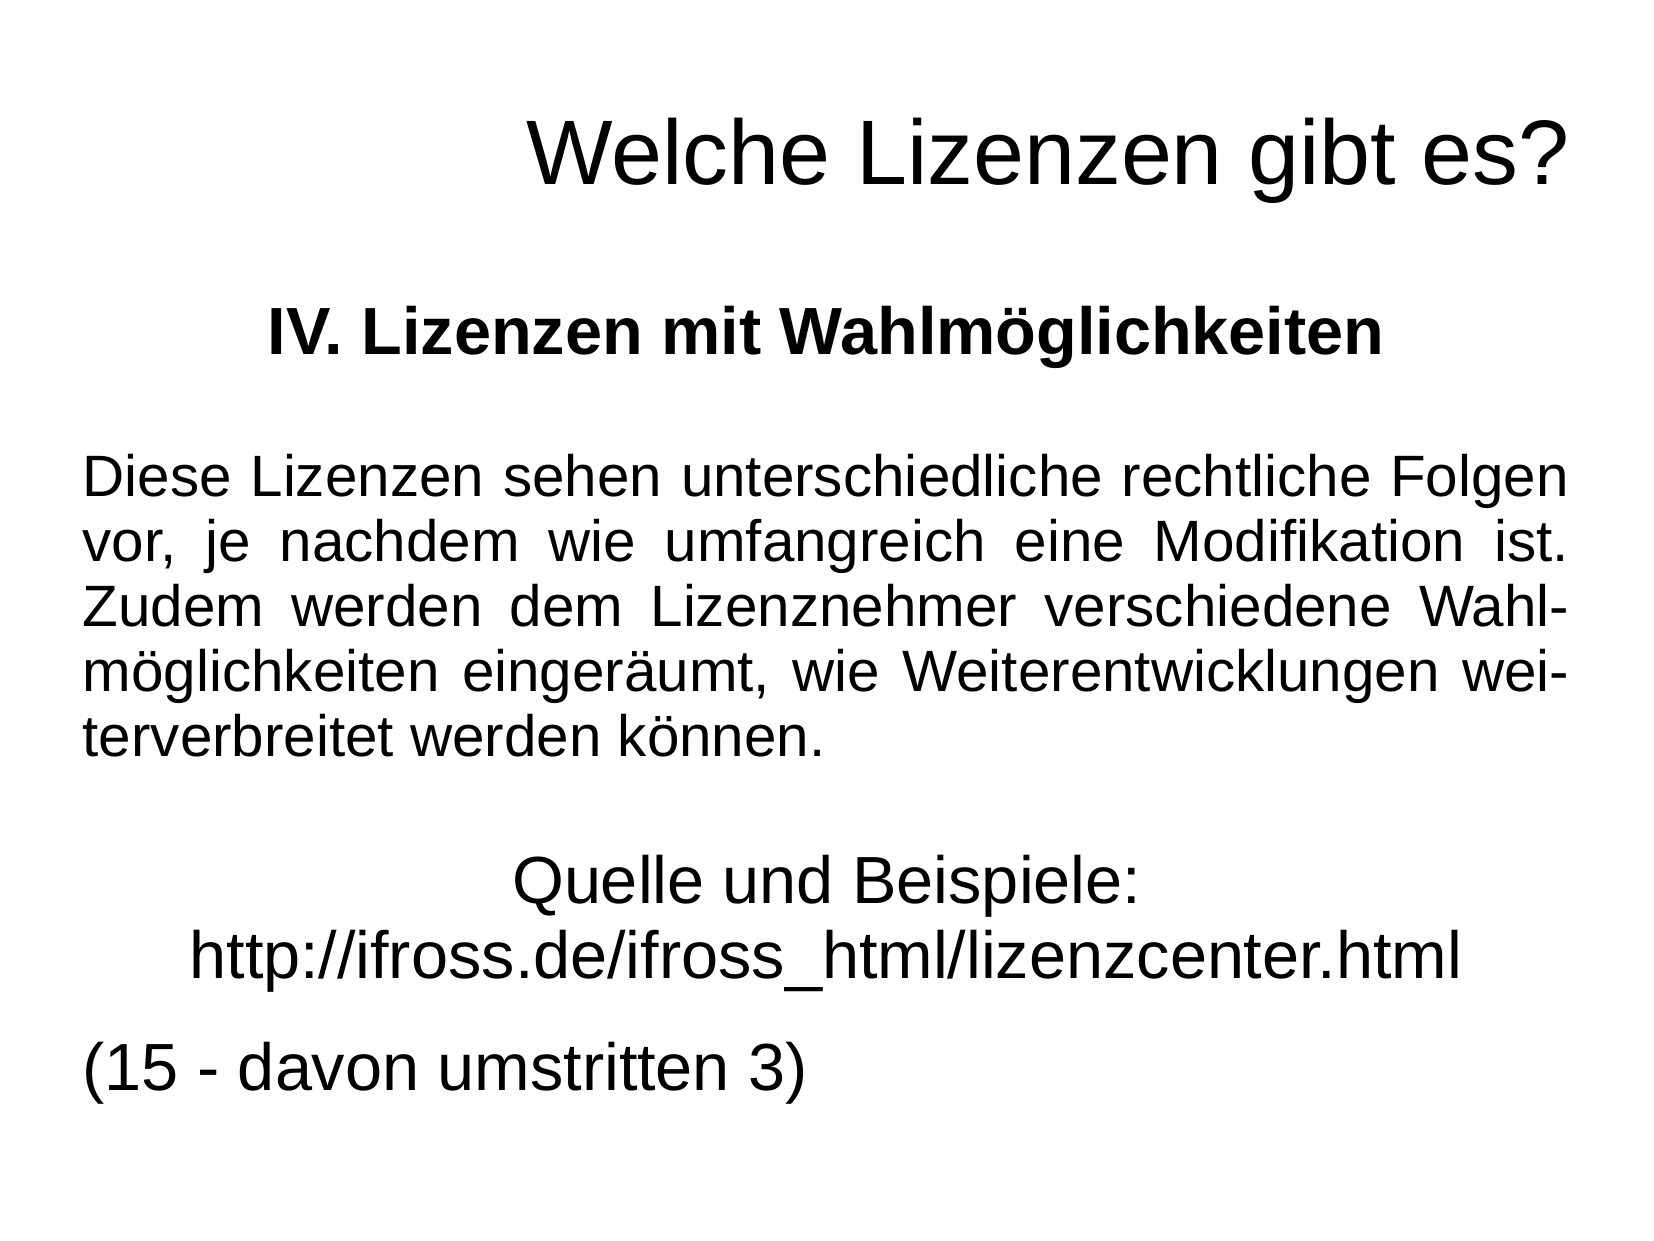

# Welche Lizenzen gibt es?
IV. Lizenzen mit Wahlmöglichkeiten
Diese Lizenzen sehen unterschiedliche rechtliche Folgen vor, je nachdem wie umfangreich eine Modifikation ist. Zudem werden dem Lizenznehmer verschiedene Wahl-möglichkeiten eingeräumt, wie Weiterentwicklungen wei-terverbreitet werden können.
Quelle und Beispiele: http://ifross.de/ifross_html/lizenzcenter.html
(15 - davon umstritten 3)